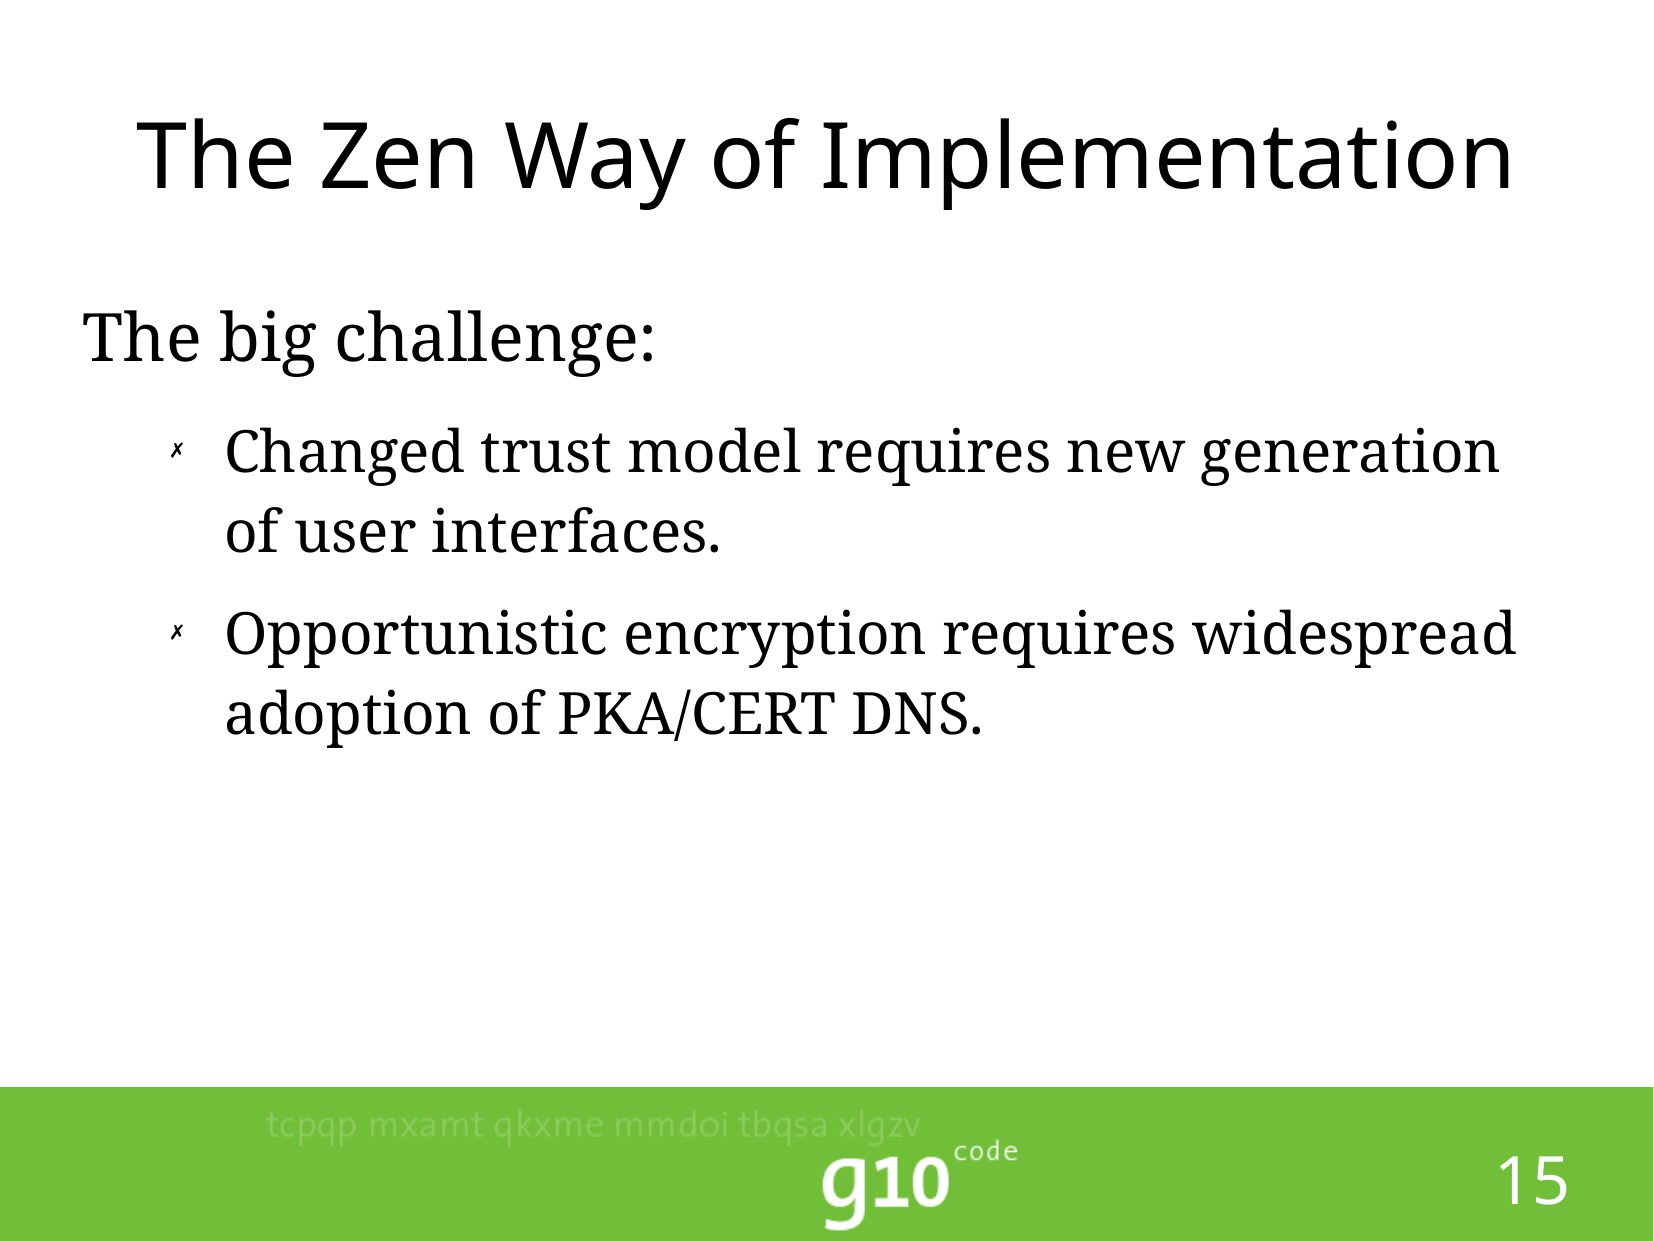

# The Zen Way of Implementation
The big challenge:
Changed trust model requires new generation of user interfaces.
Opportunistic encryption requires widespread adoption of PKA/CERT DNS.
15